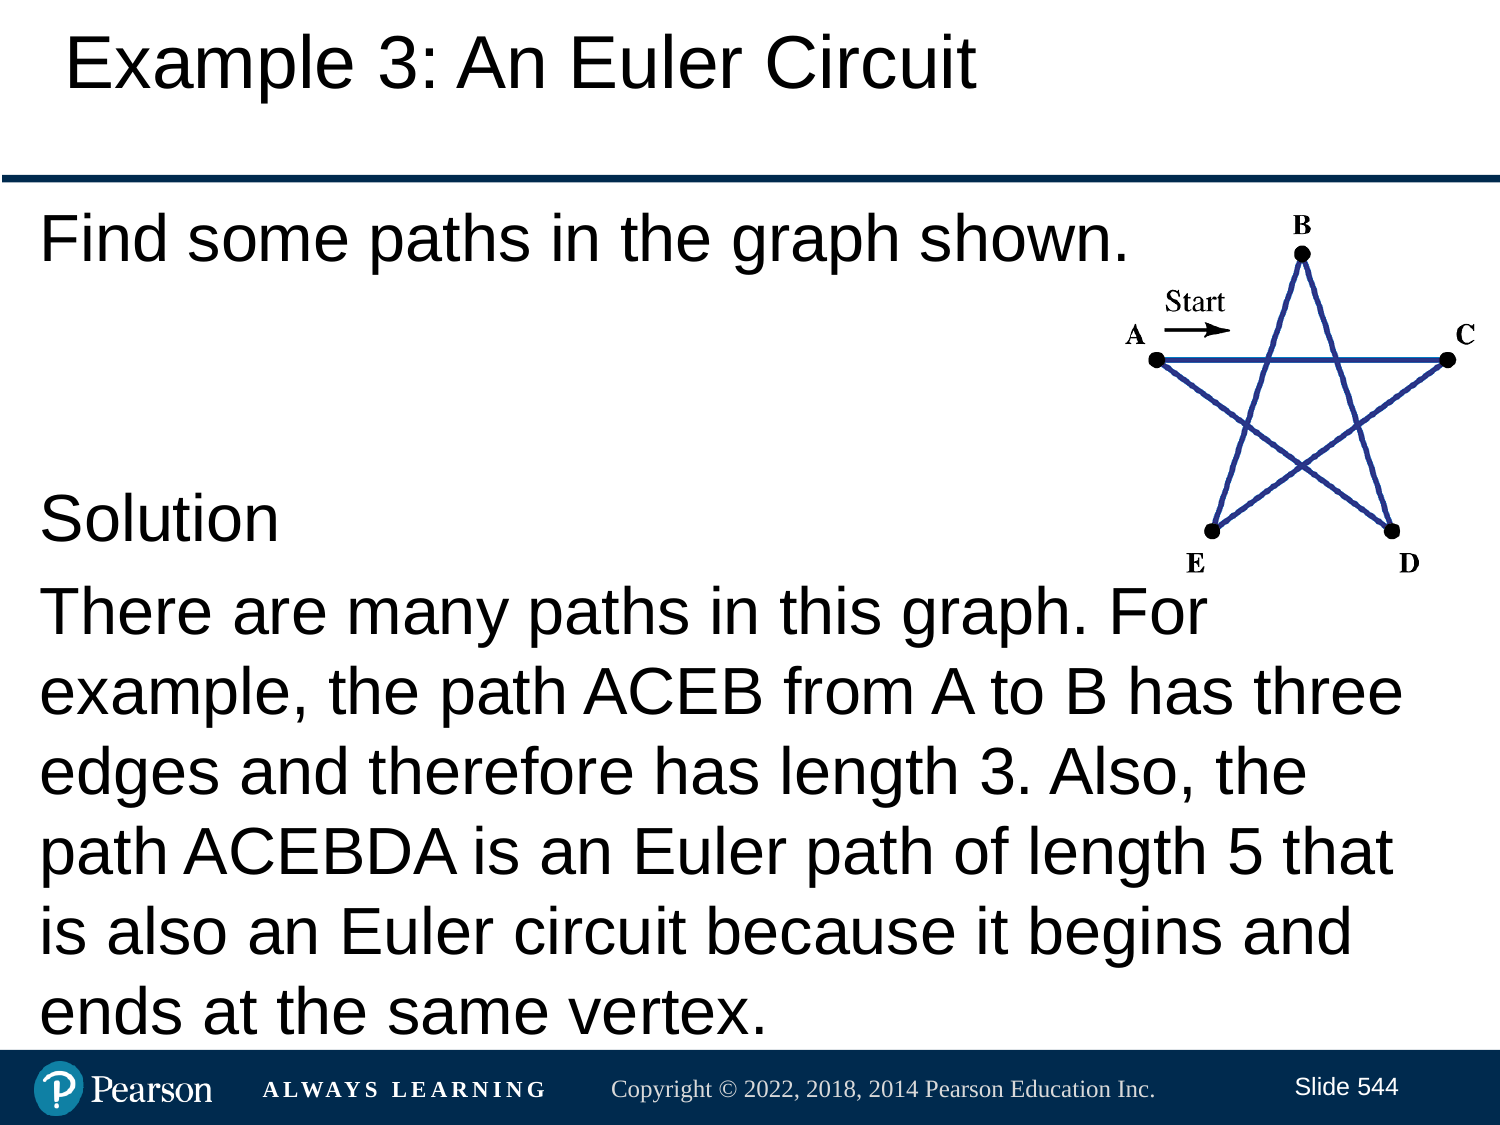

# Example 3: An Euler Circuit
Find some paths in the graph shown.
Solution
There are many paths in this graph. For example, the path ACEB from A to B has three edges and therefore has length 3. Also, the path ACEBDA is an Euler path of length 5 that is also an Euler circuit because it begins and ends at the same vertex.